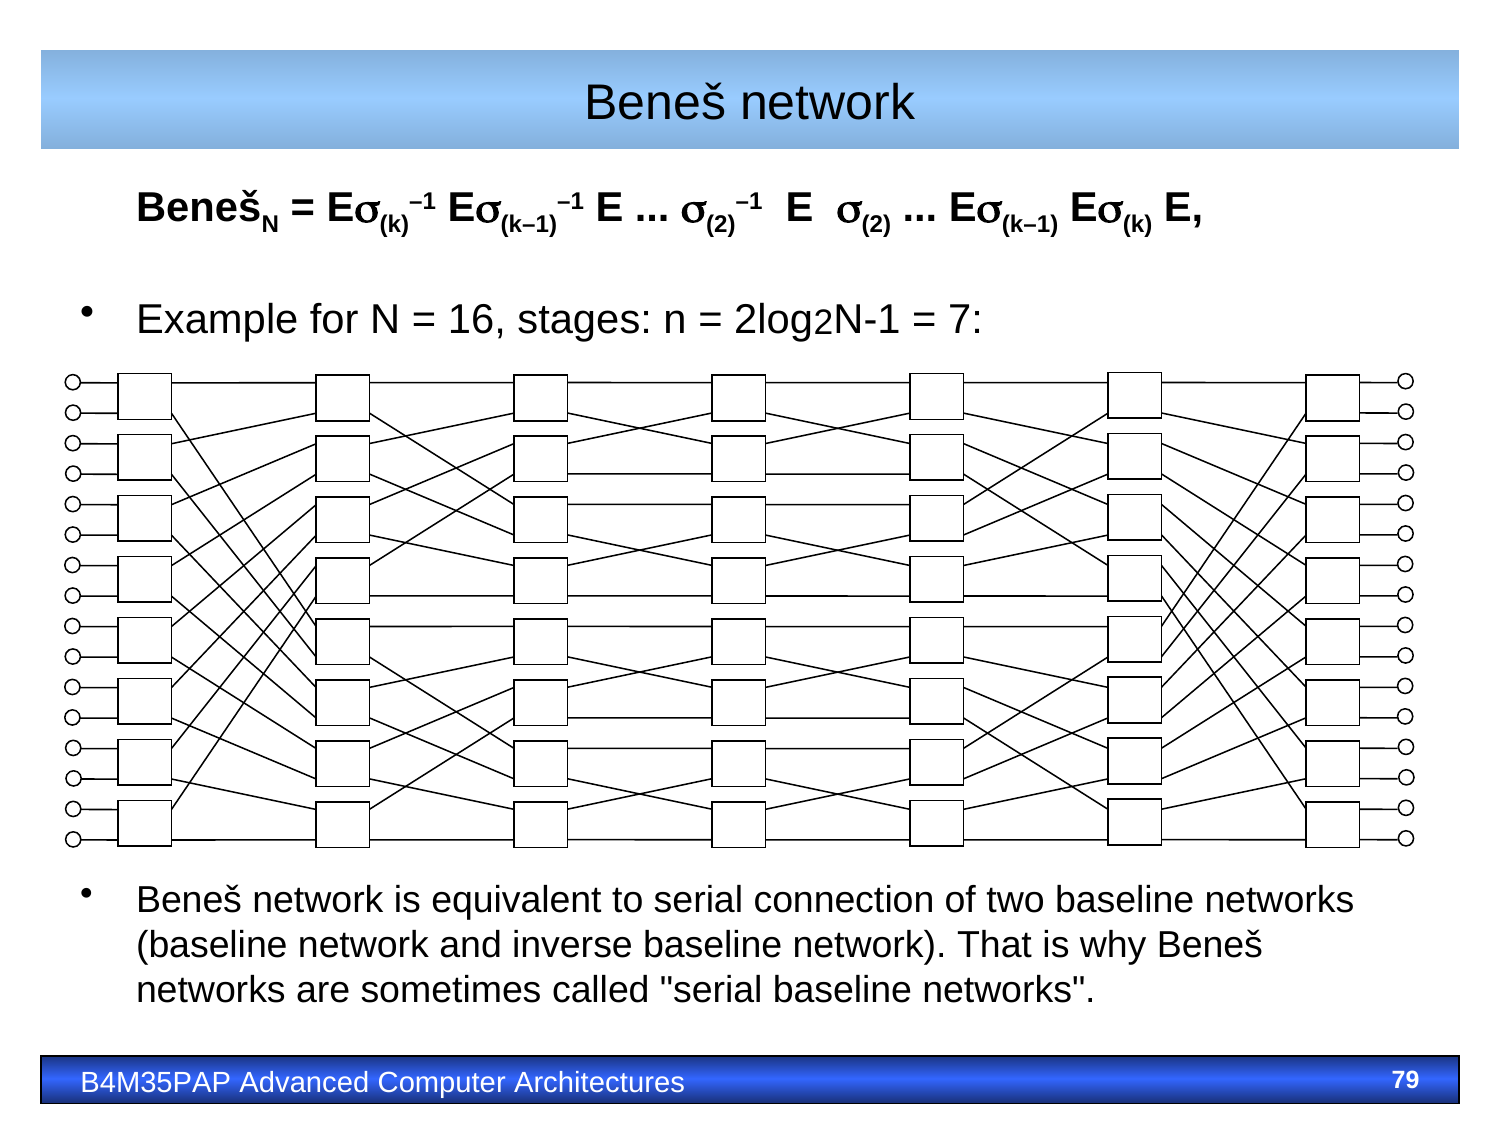

# Beneš network
	BenešN = E(k)–1 E(k–1)–1 E ... (2)–1 E (2) ... E(k–1) E(k) E,
Example for N = 16, stages: n = 2log2N-1 = 7:
Beneš network is equivalent to serial connection of two baseline networks (baseline network and inverse baseline network). That is why Beneš networks are sometimes called "serial baseline networks".